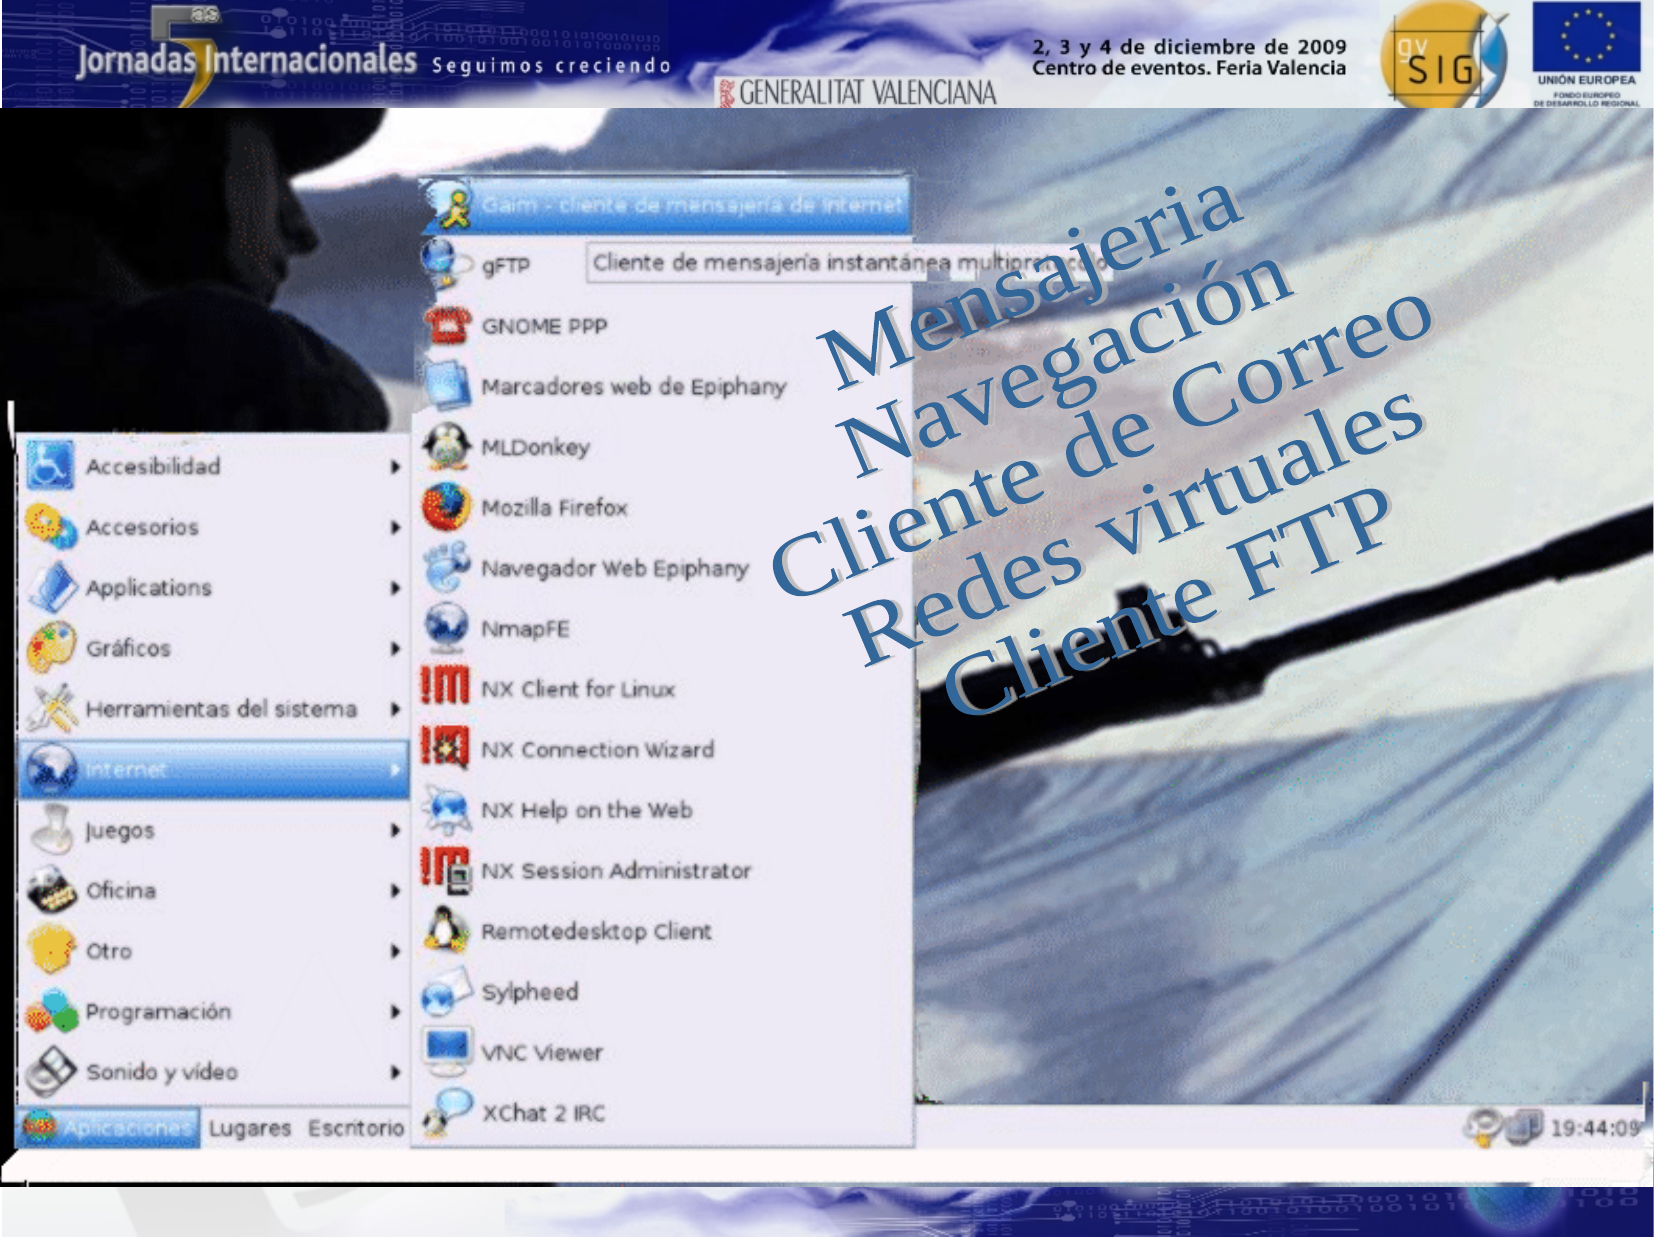

Mensajeria
Navegación
Cliente de Correo
Redes virtuales
Cliente FTP